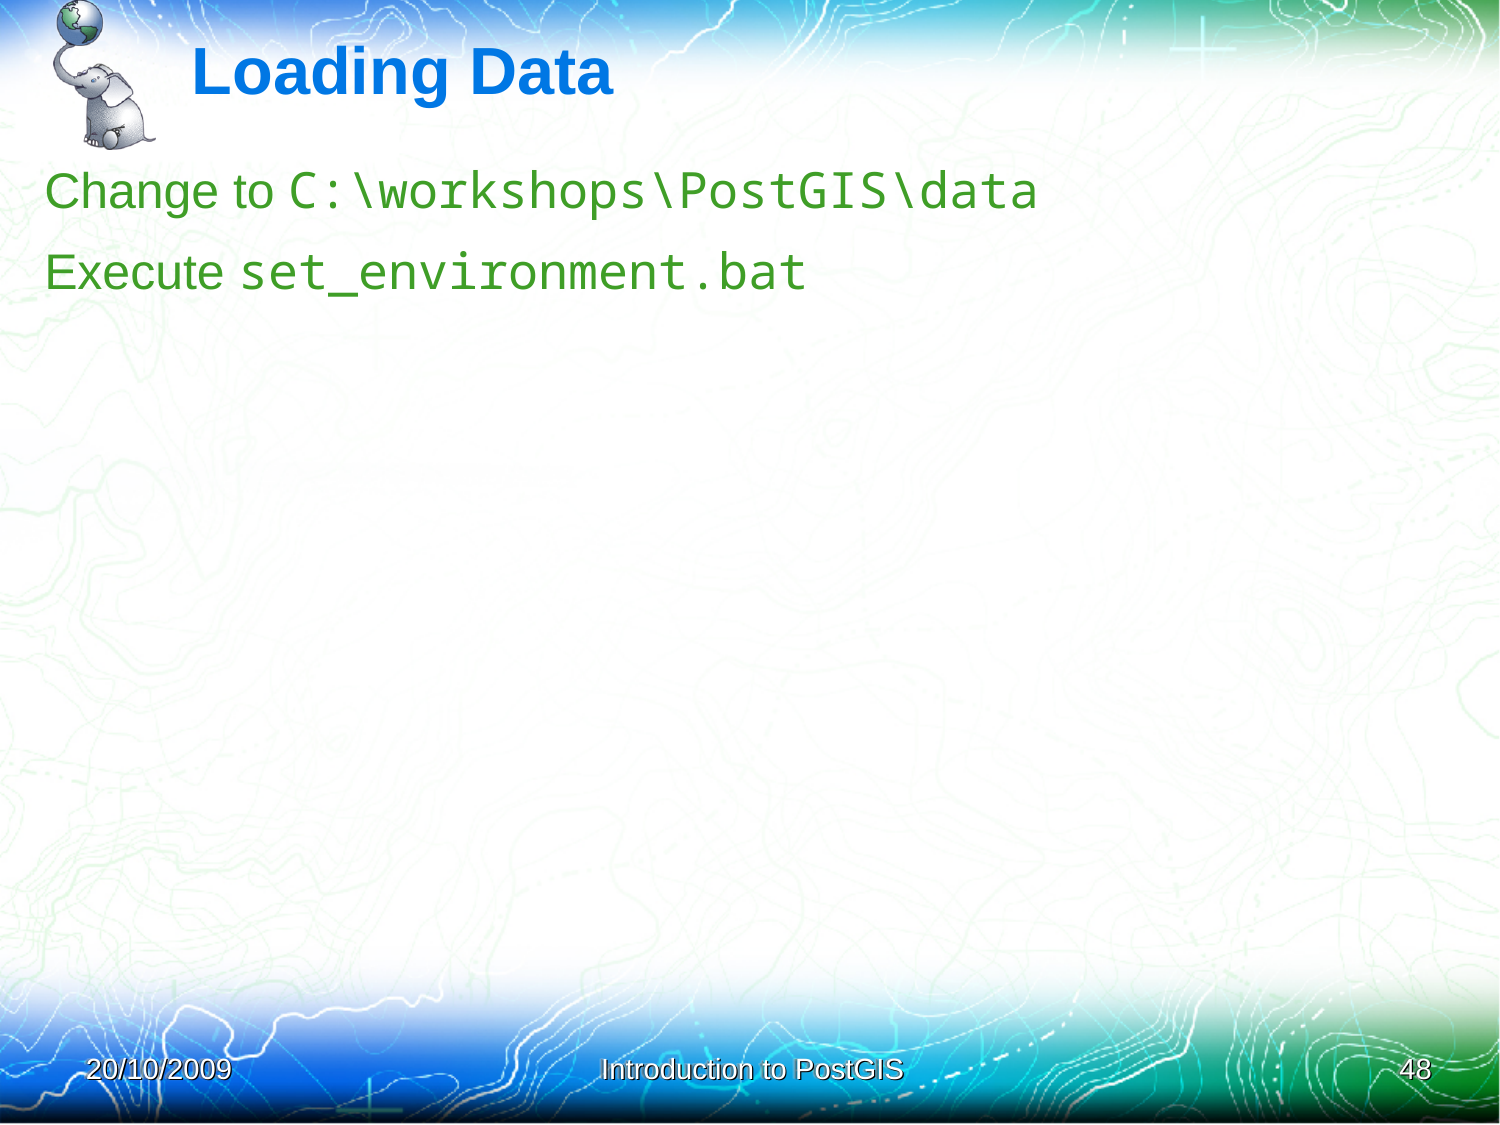

# Loading Data
Change to C:\workshops\PostGIS\data
Execute set_environment.bat
20/10/2009
Introduction to PostGIS
48